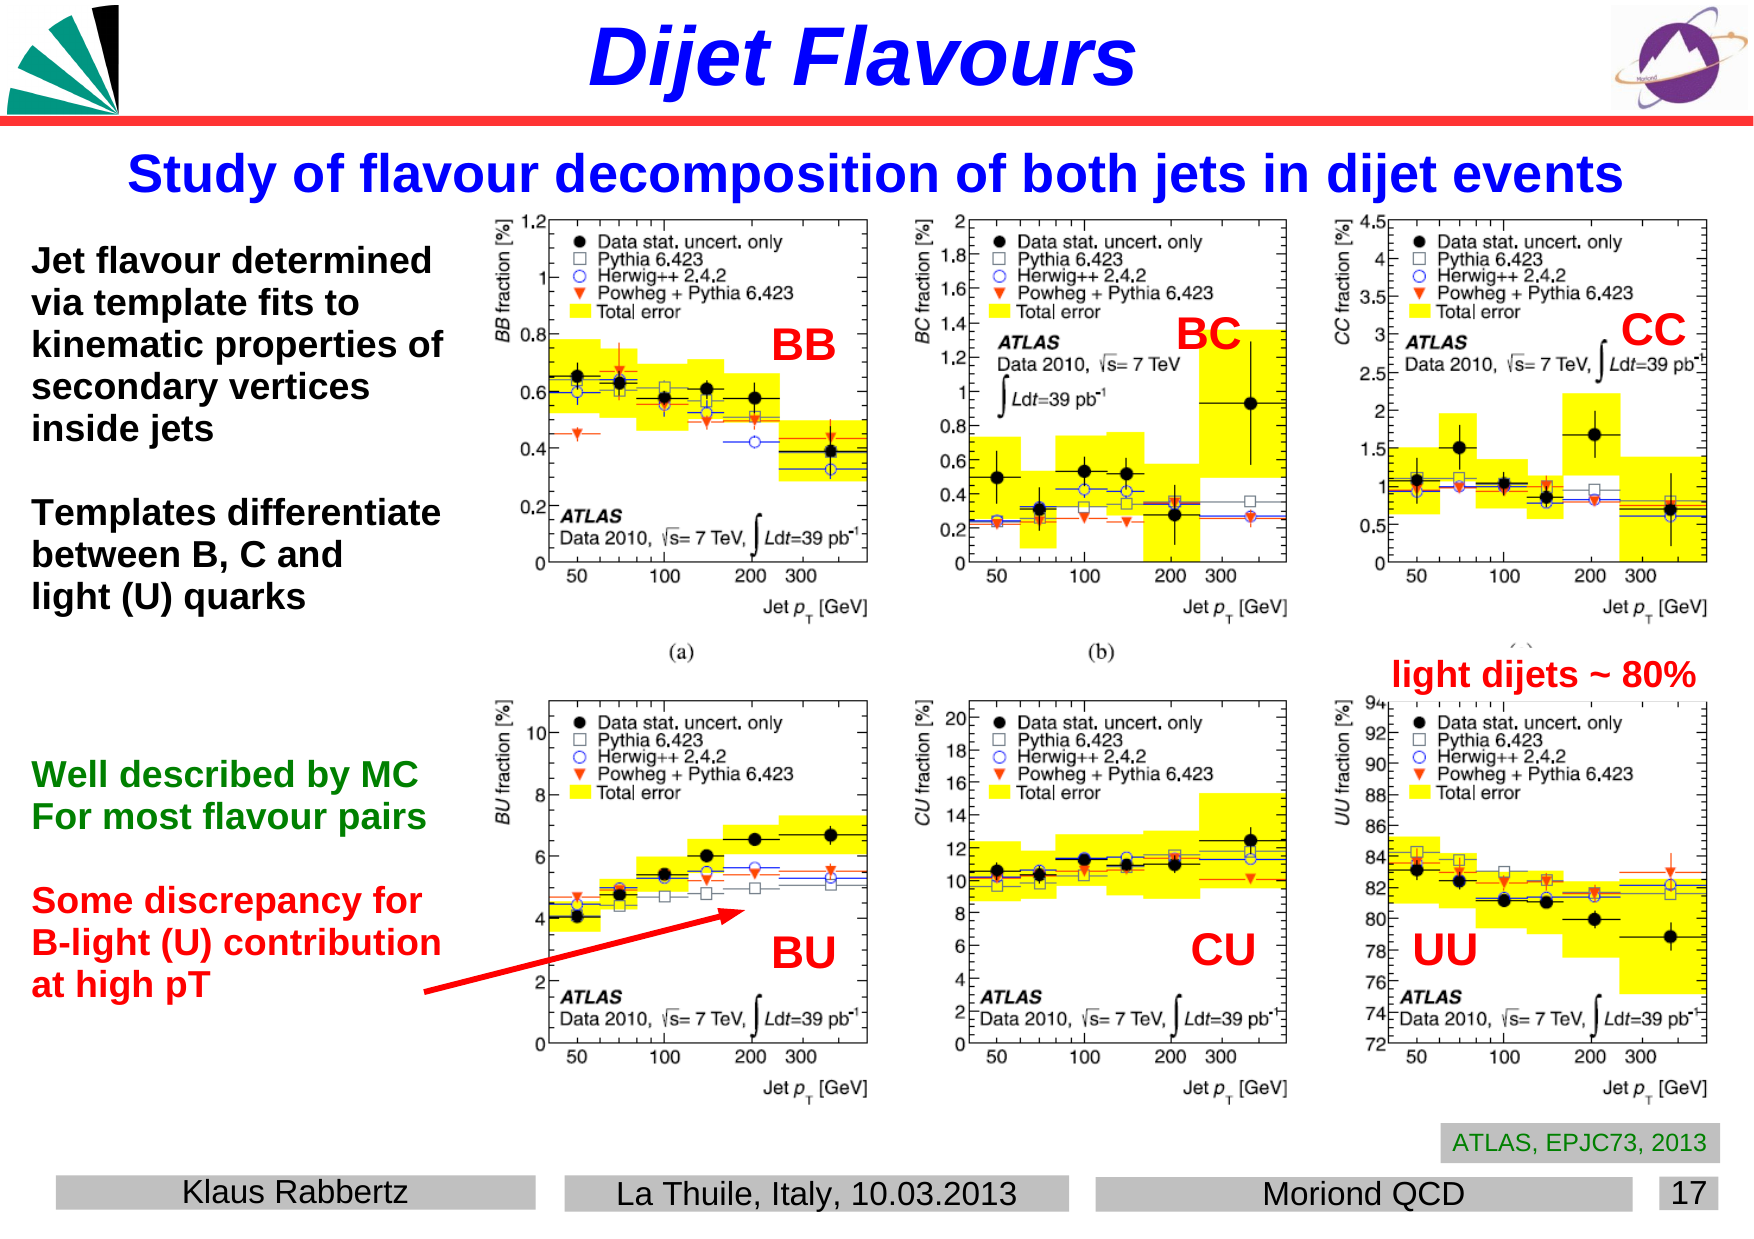

# Dijet Flavours
Study of flavour decomposition of both jets in dijet events
Jet flavour determined
via template fits to
kinematic properties of
secondary vertices
inside jets
Templates differentiate
between B, C and
light (U) quarks
CC
BC
BB
light dijets ~ 80%
Well described by MC
For most flavour pairs
Some discrepancy for
B-light (U) contribution
at high pT
CU
UU
BU
ATLAS, EPJC73, 2013